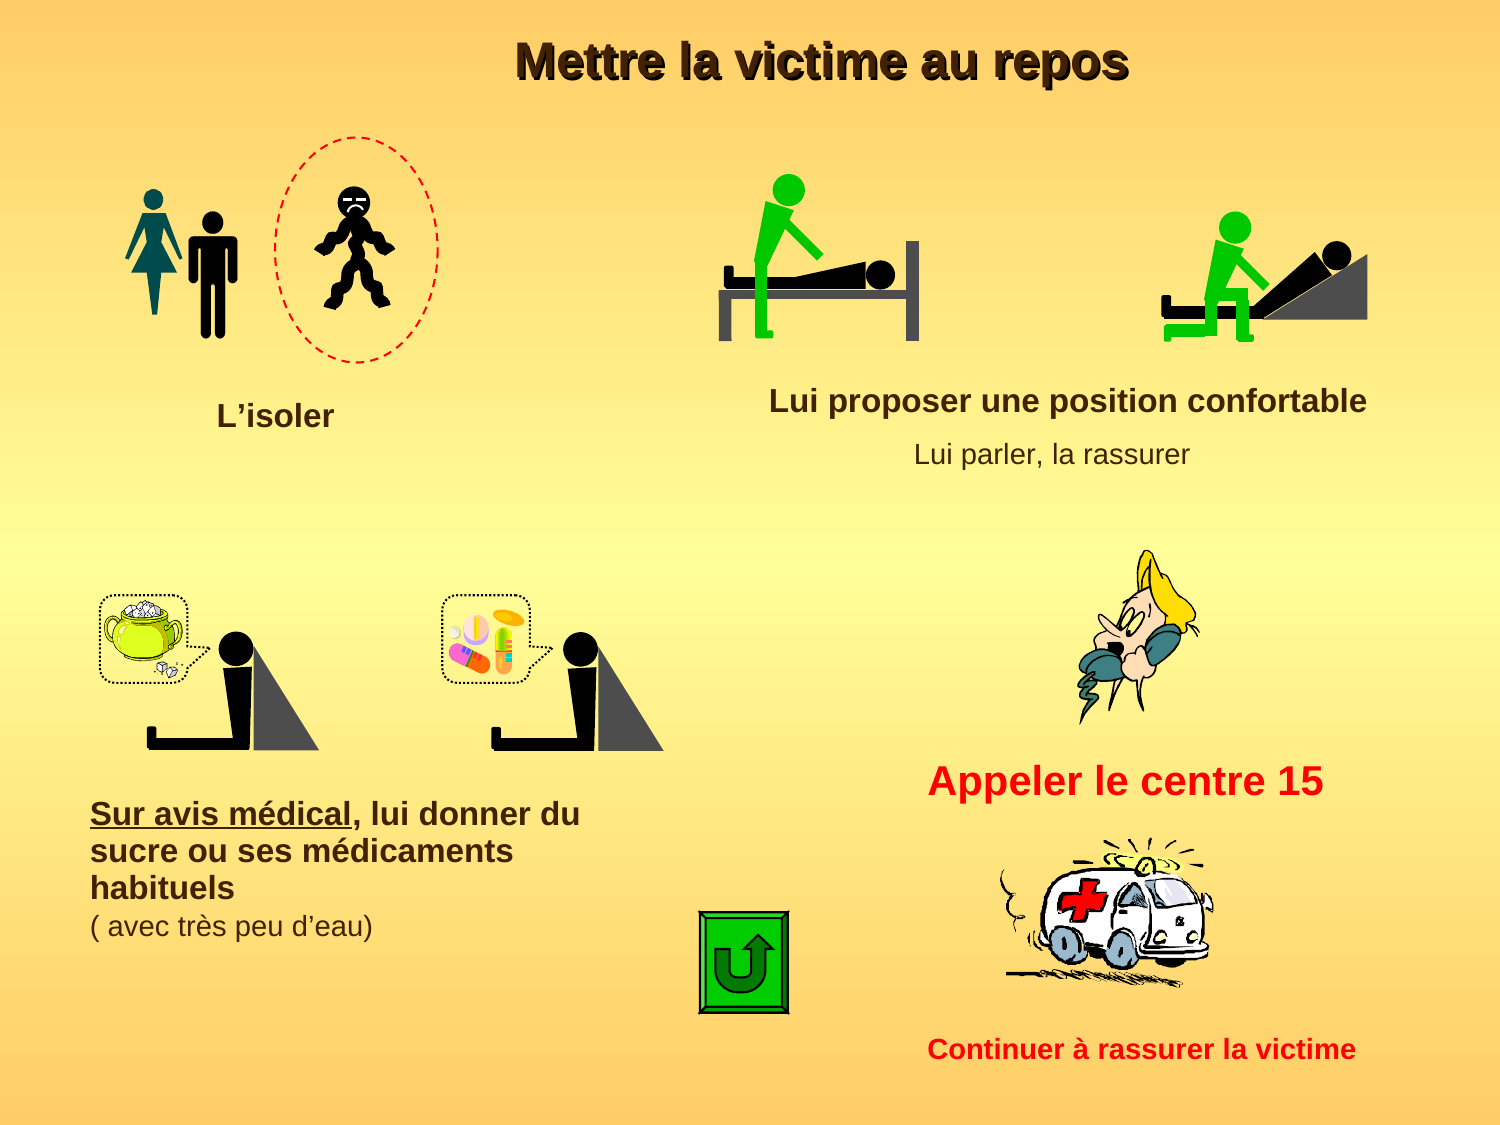

Mettre la victime au repos
L’isoler
Lui proposer une position confortable
Lui parler, la rassurer
Appeler le centre 15
Continuer à rassurer la victime
Sur avis médical, lui donner du sucre ou ses médicaments habituels
( avec très peu d’eau)